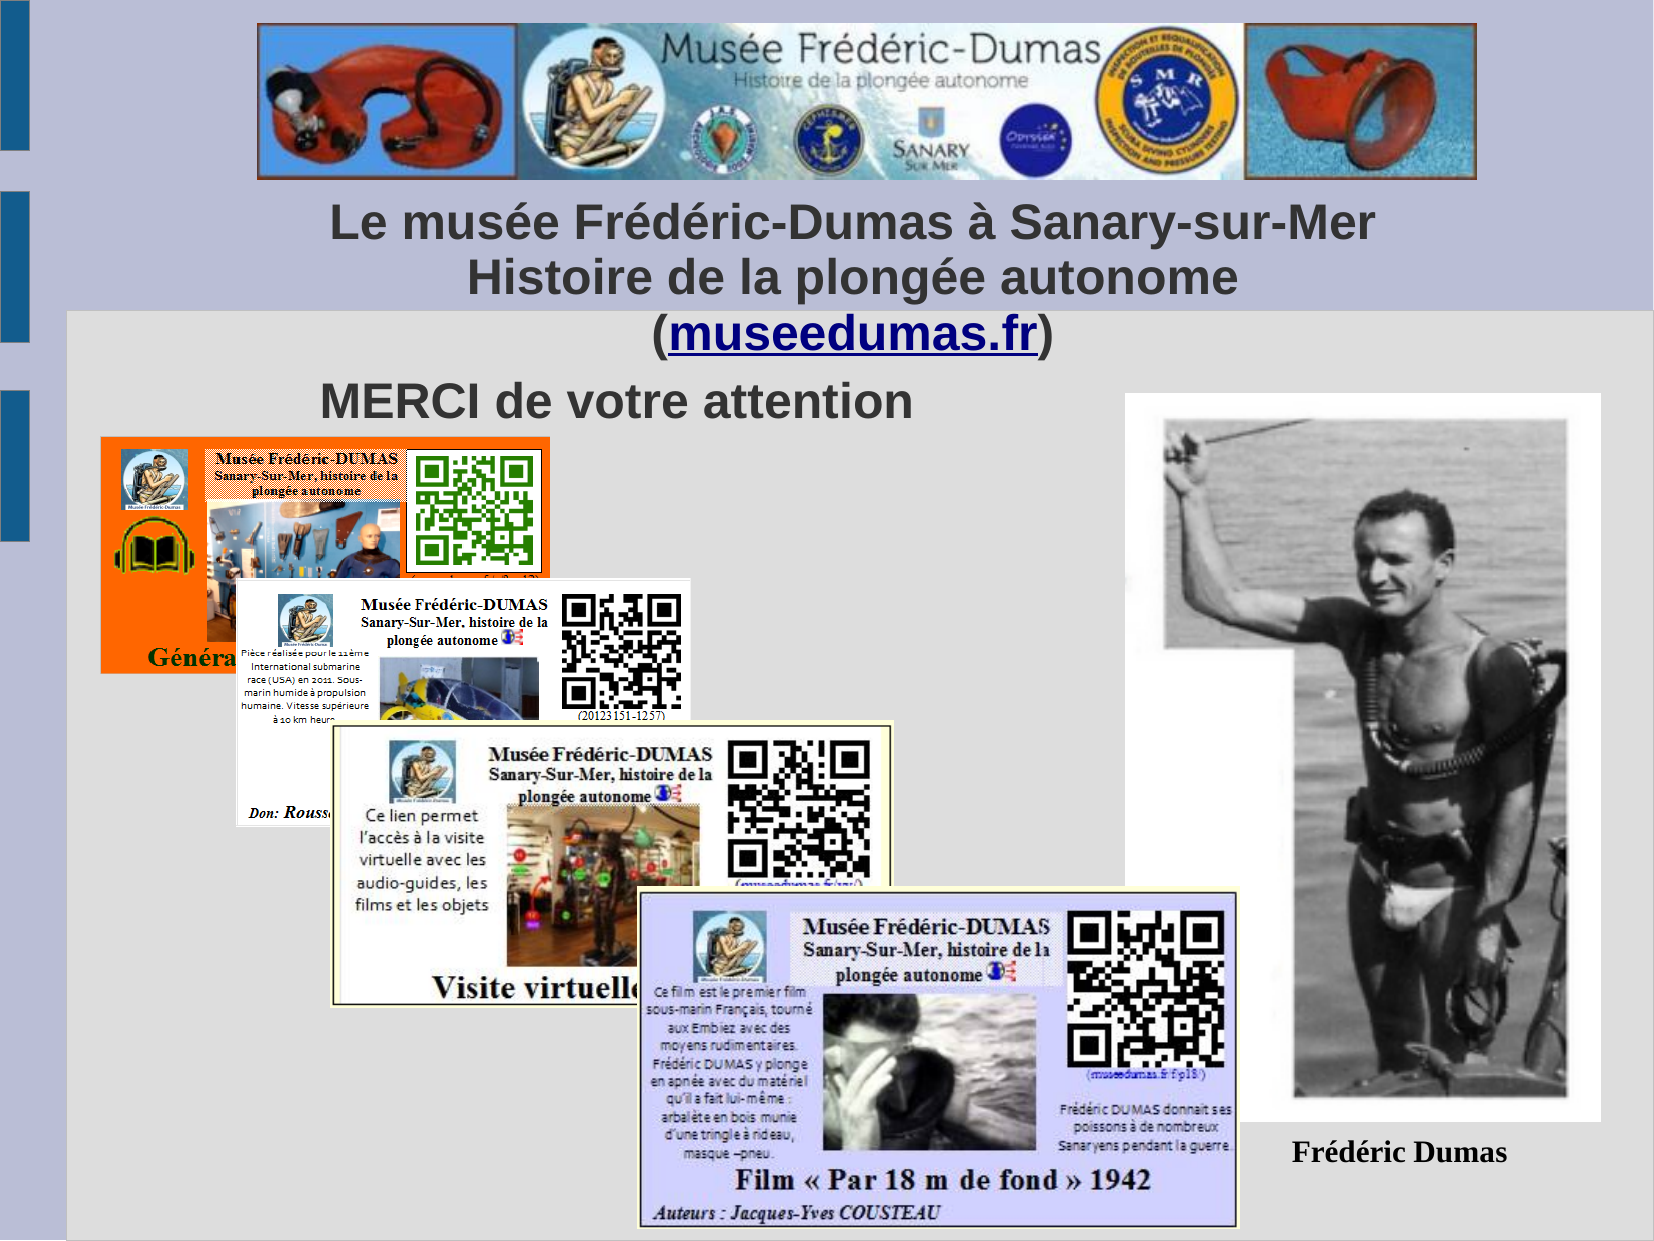

# Le musée Frédéric-Dumas à Sanary-sur-Mer Histoire de la plongée autonome (museedumas.fr)
MERCI de votre attention
Frédéric Dumas